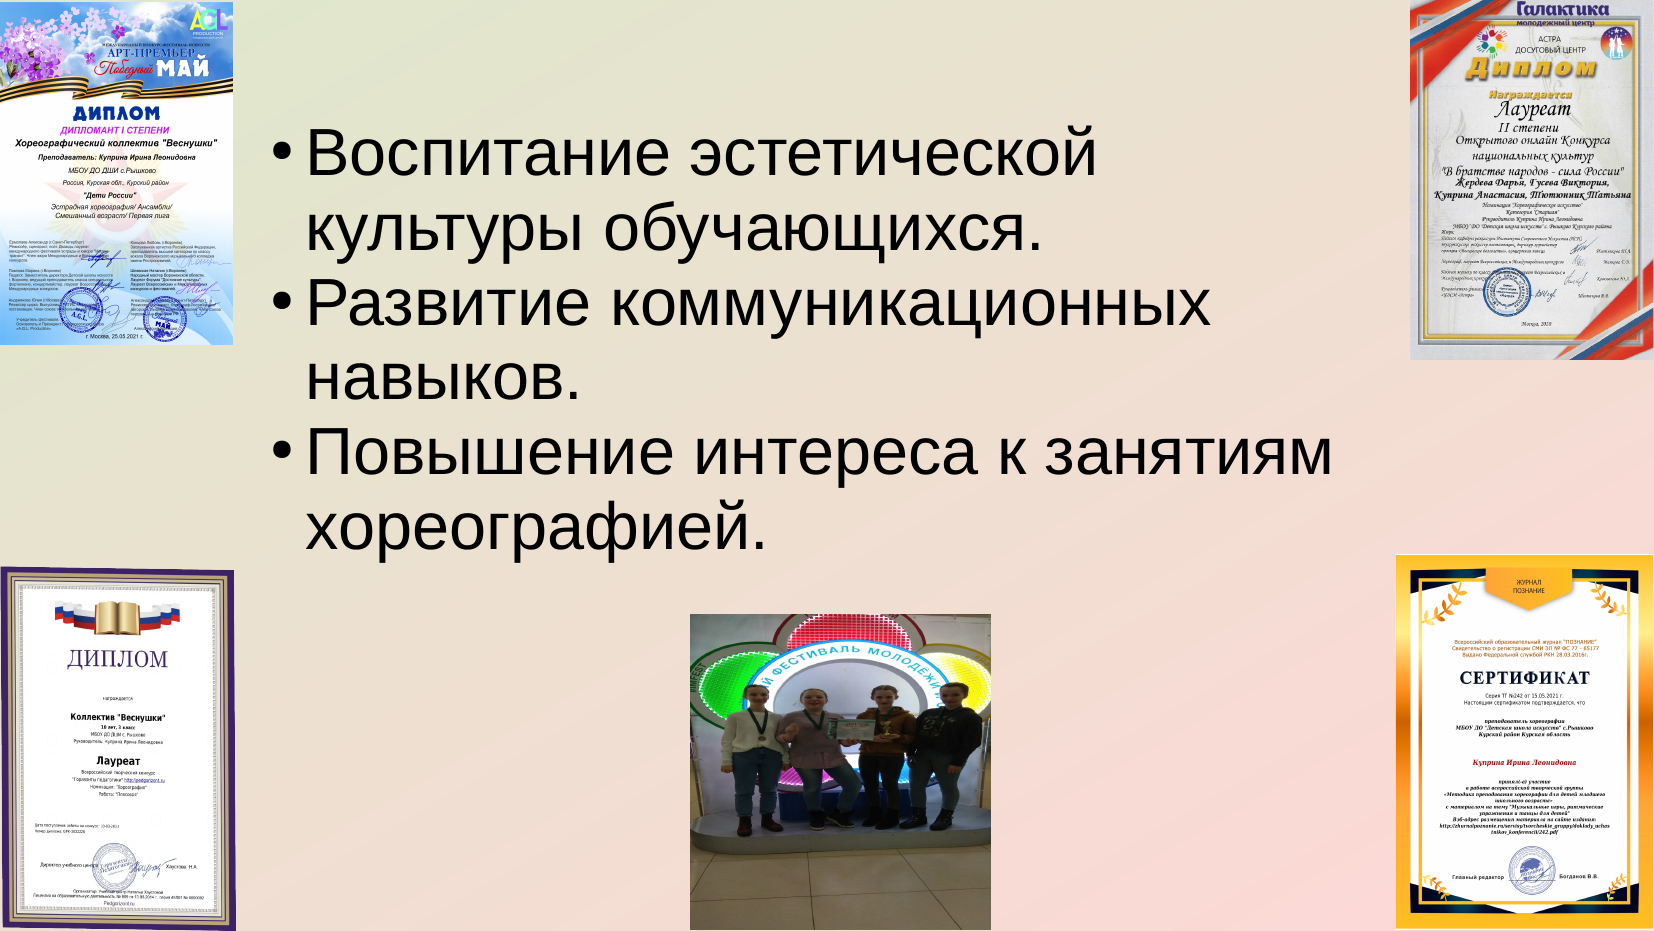

# Воспитание эстетической культуры обучающихся.
Развитие коммуникационных навыков.
Повышение интереса к занятиям хореографией.